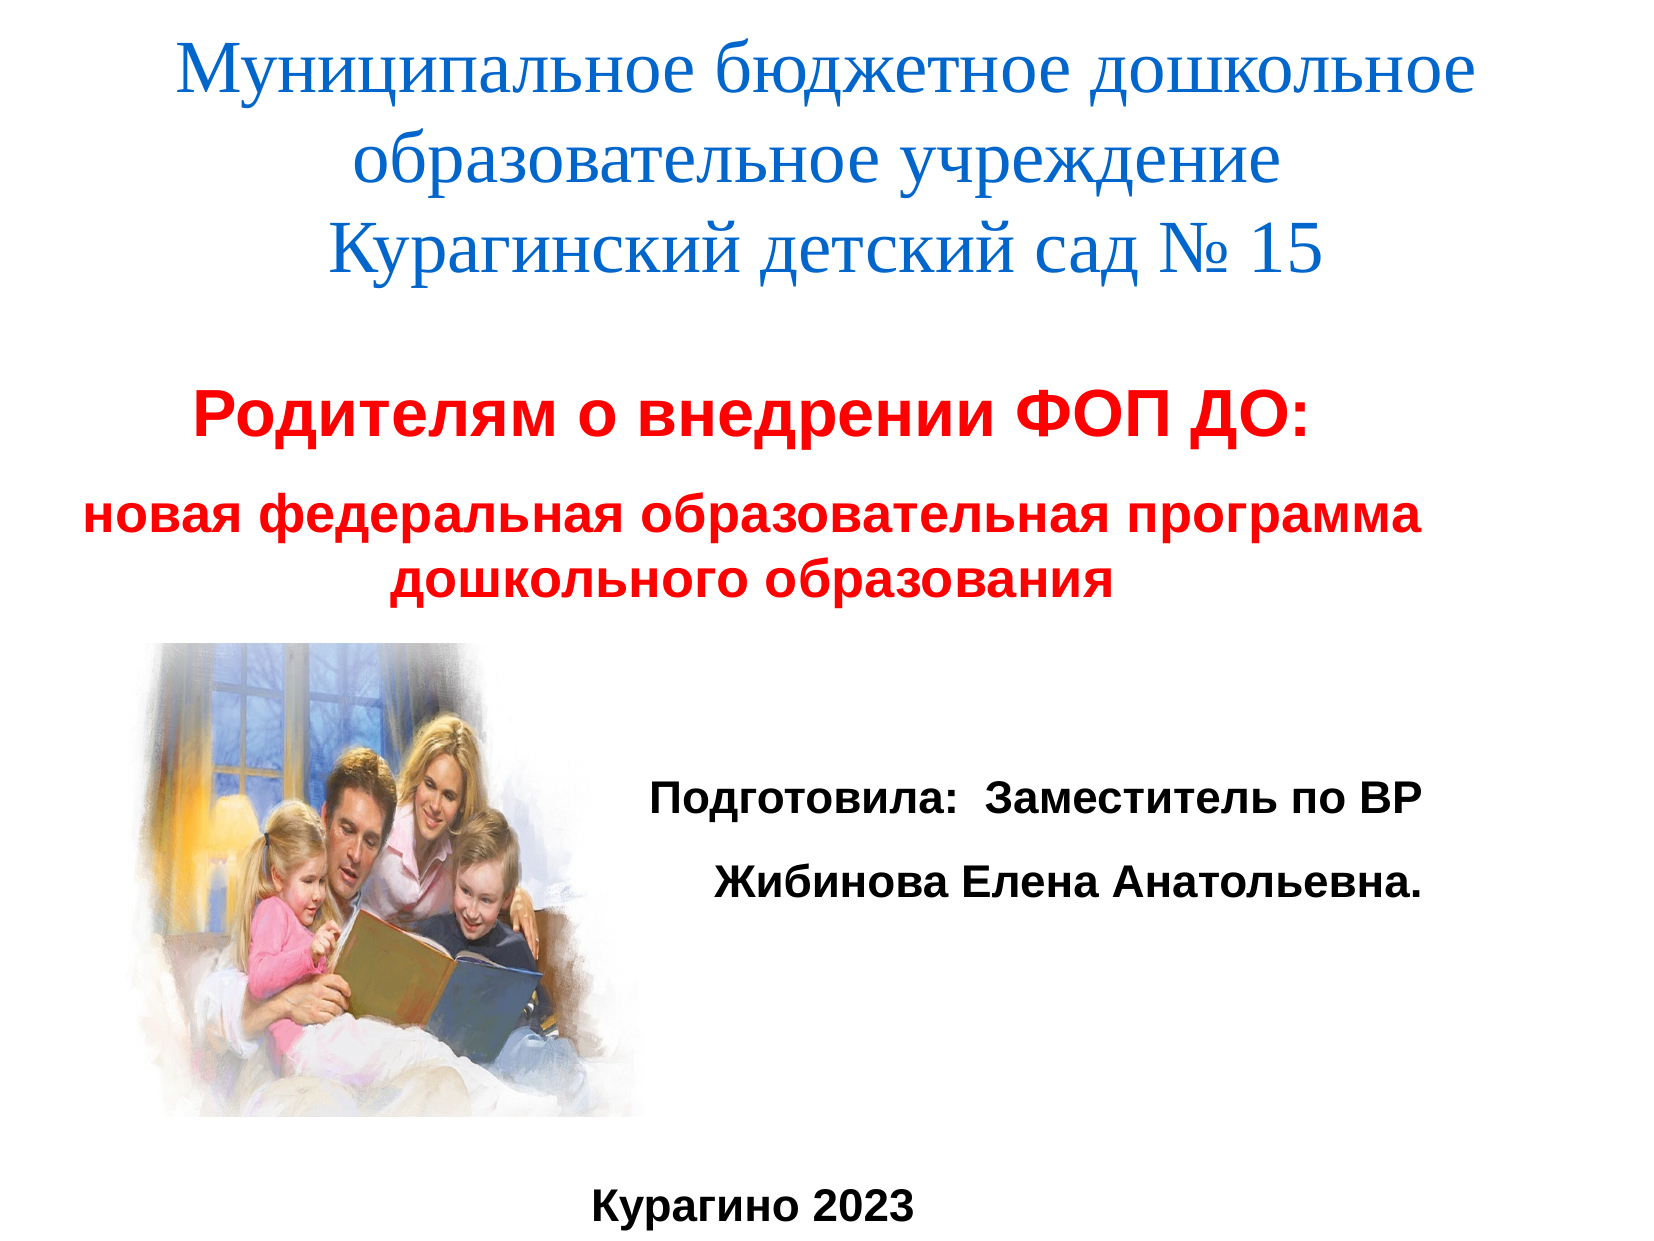

# Муниципальное бюджетное дошкольное образовательное учреждение Курагинский детский сад № 15
Родителям о внедрении ФОП ДО:
новая федеральная образовательная программа дошкольного образования
Подготовила: Заместитель по ВР
Жибинова Елена Анатольевна.
Курагино 2023